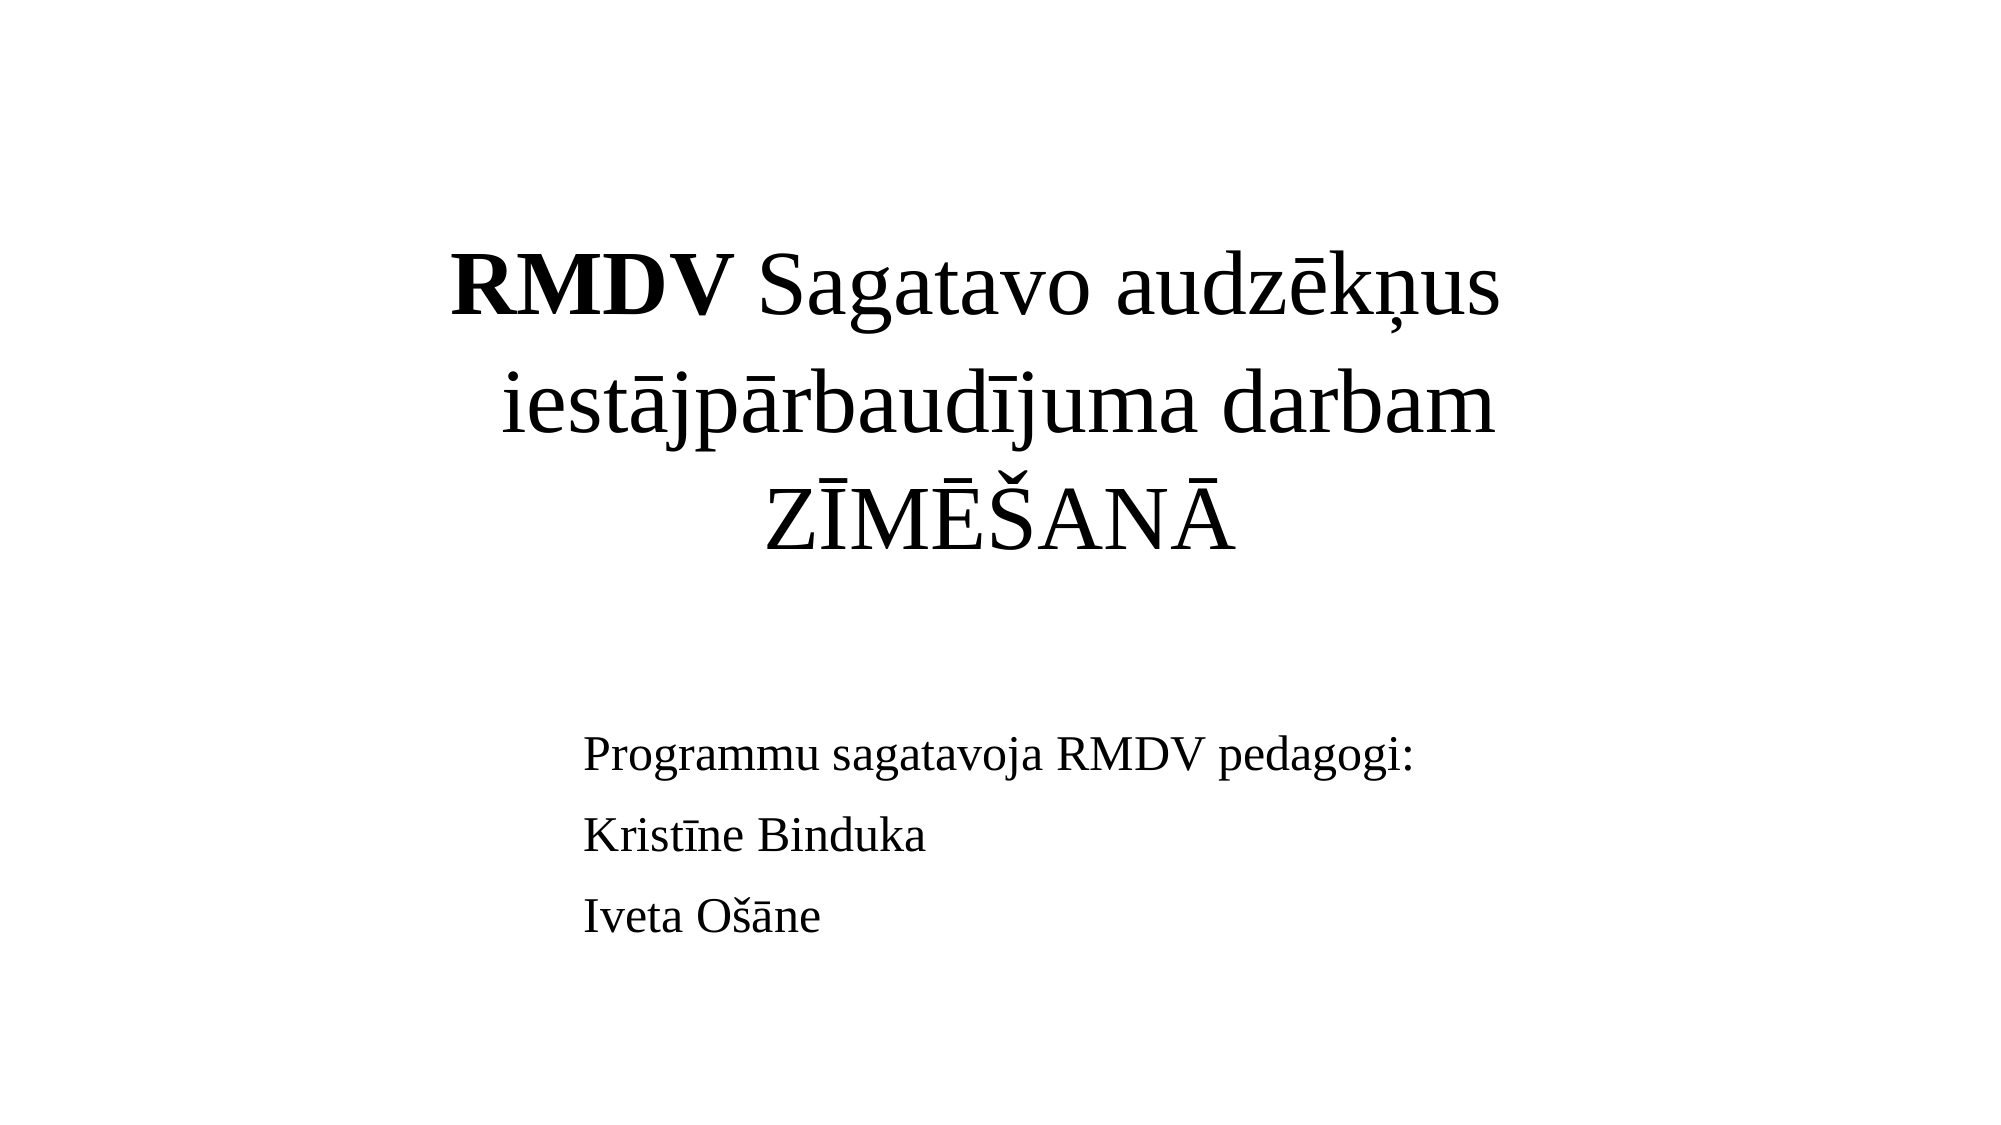

# RMDV Sagatavo audzēkņus iestājpārbaudījuma darbam ZĪMĒŠANĀ
Programmu sagatavoja RMDV pedagogi:
Kristīne Binduka
Iveta Ošāne